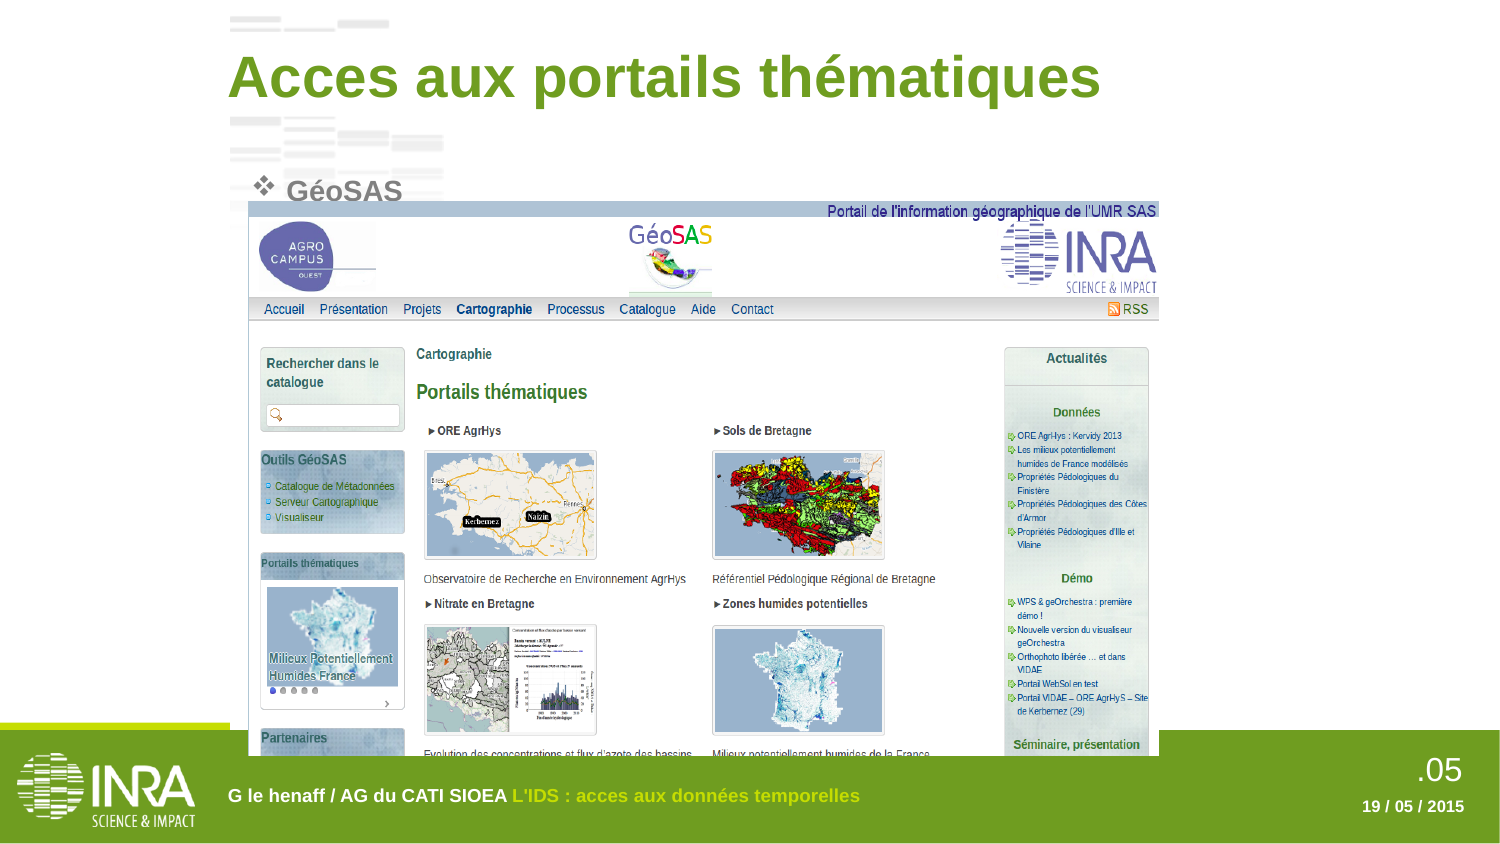

Acces aux portails thématiques
GéoSAS
G le henaff / AG du CATI SIOEA L'IDS : acces aux données temporelles
19 / 05 / 2015